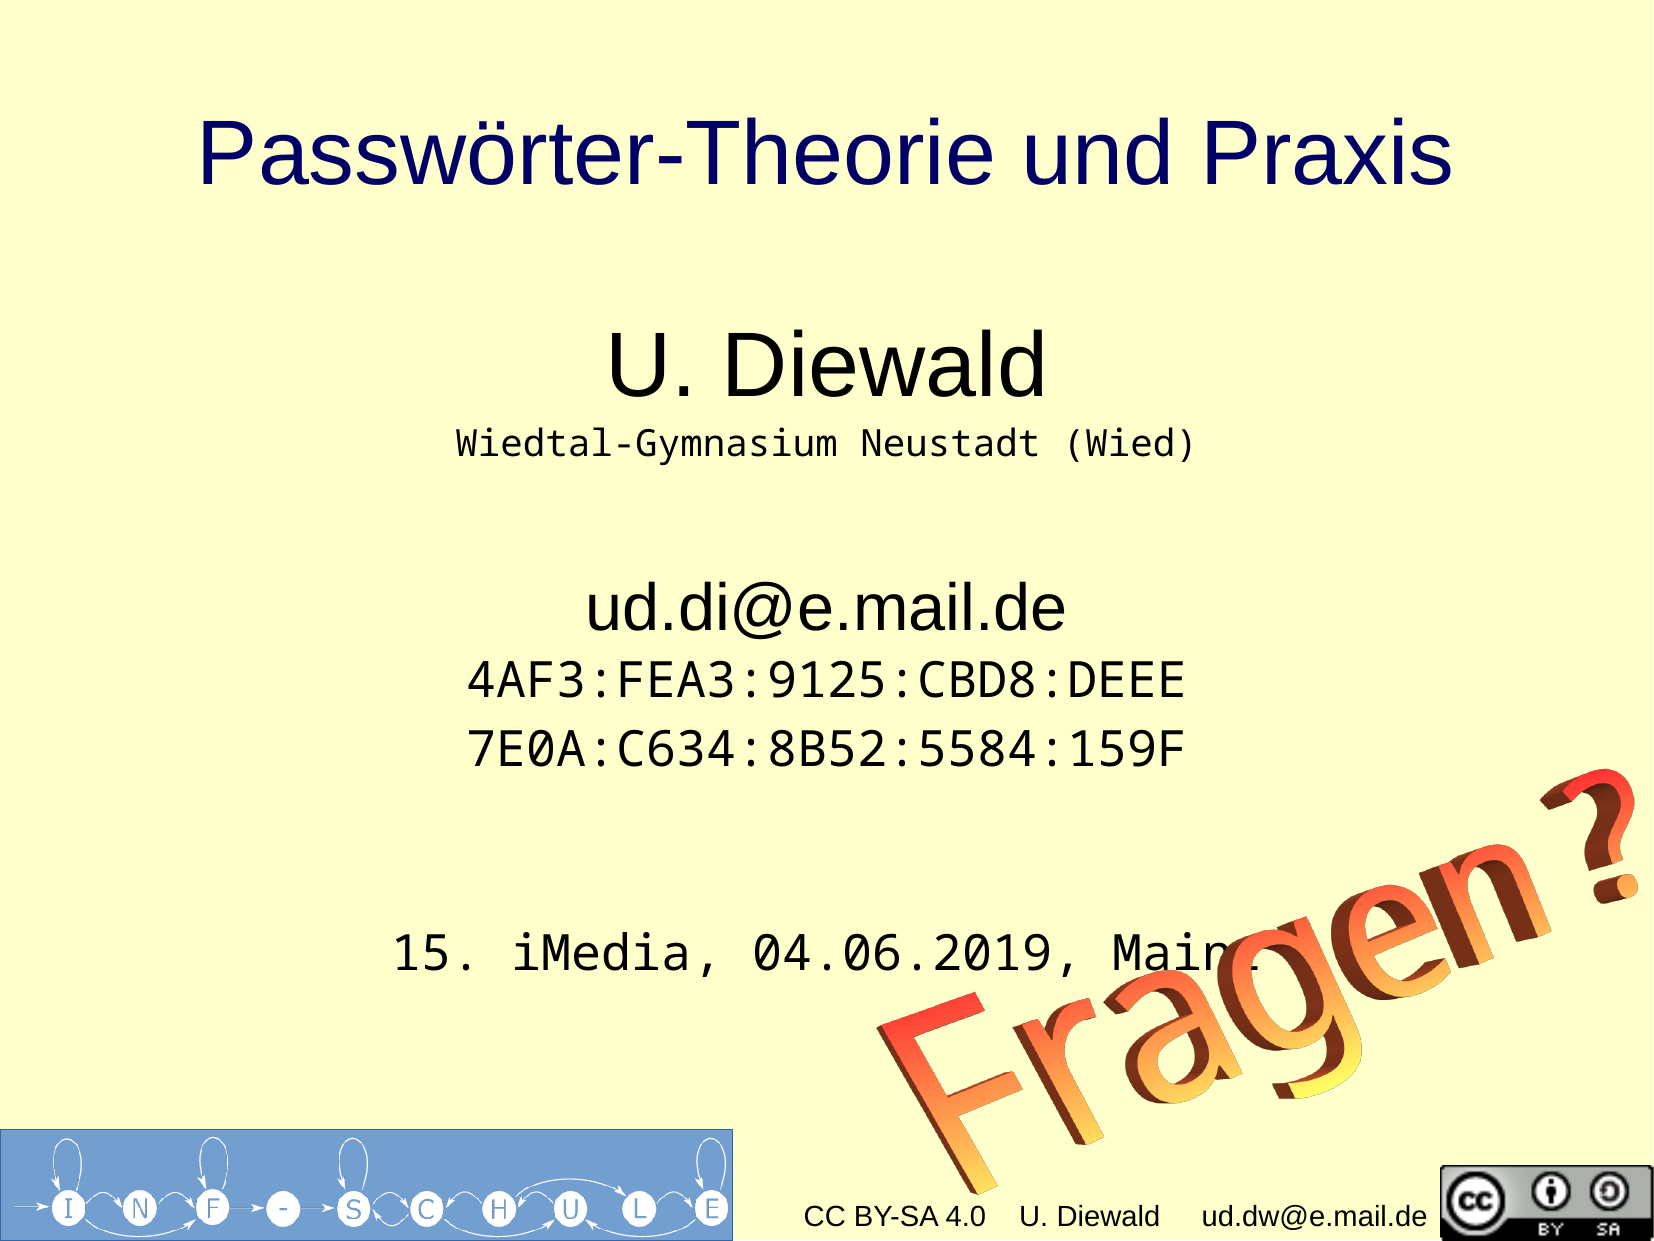

# Passwörter-Theorie und Praxis
U. Diewald
Wiedtal-Gymnasium Neustadt (Wied)
ud.di@e.mail.de
4AF3:FEA3:9125:CBD8:DEEE
7E0A:C634:8B52:5584:159F
 15. iMedia, 04.06.2019, Mainz
Fragen ?